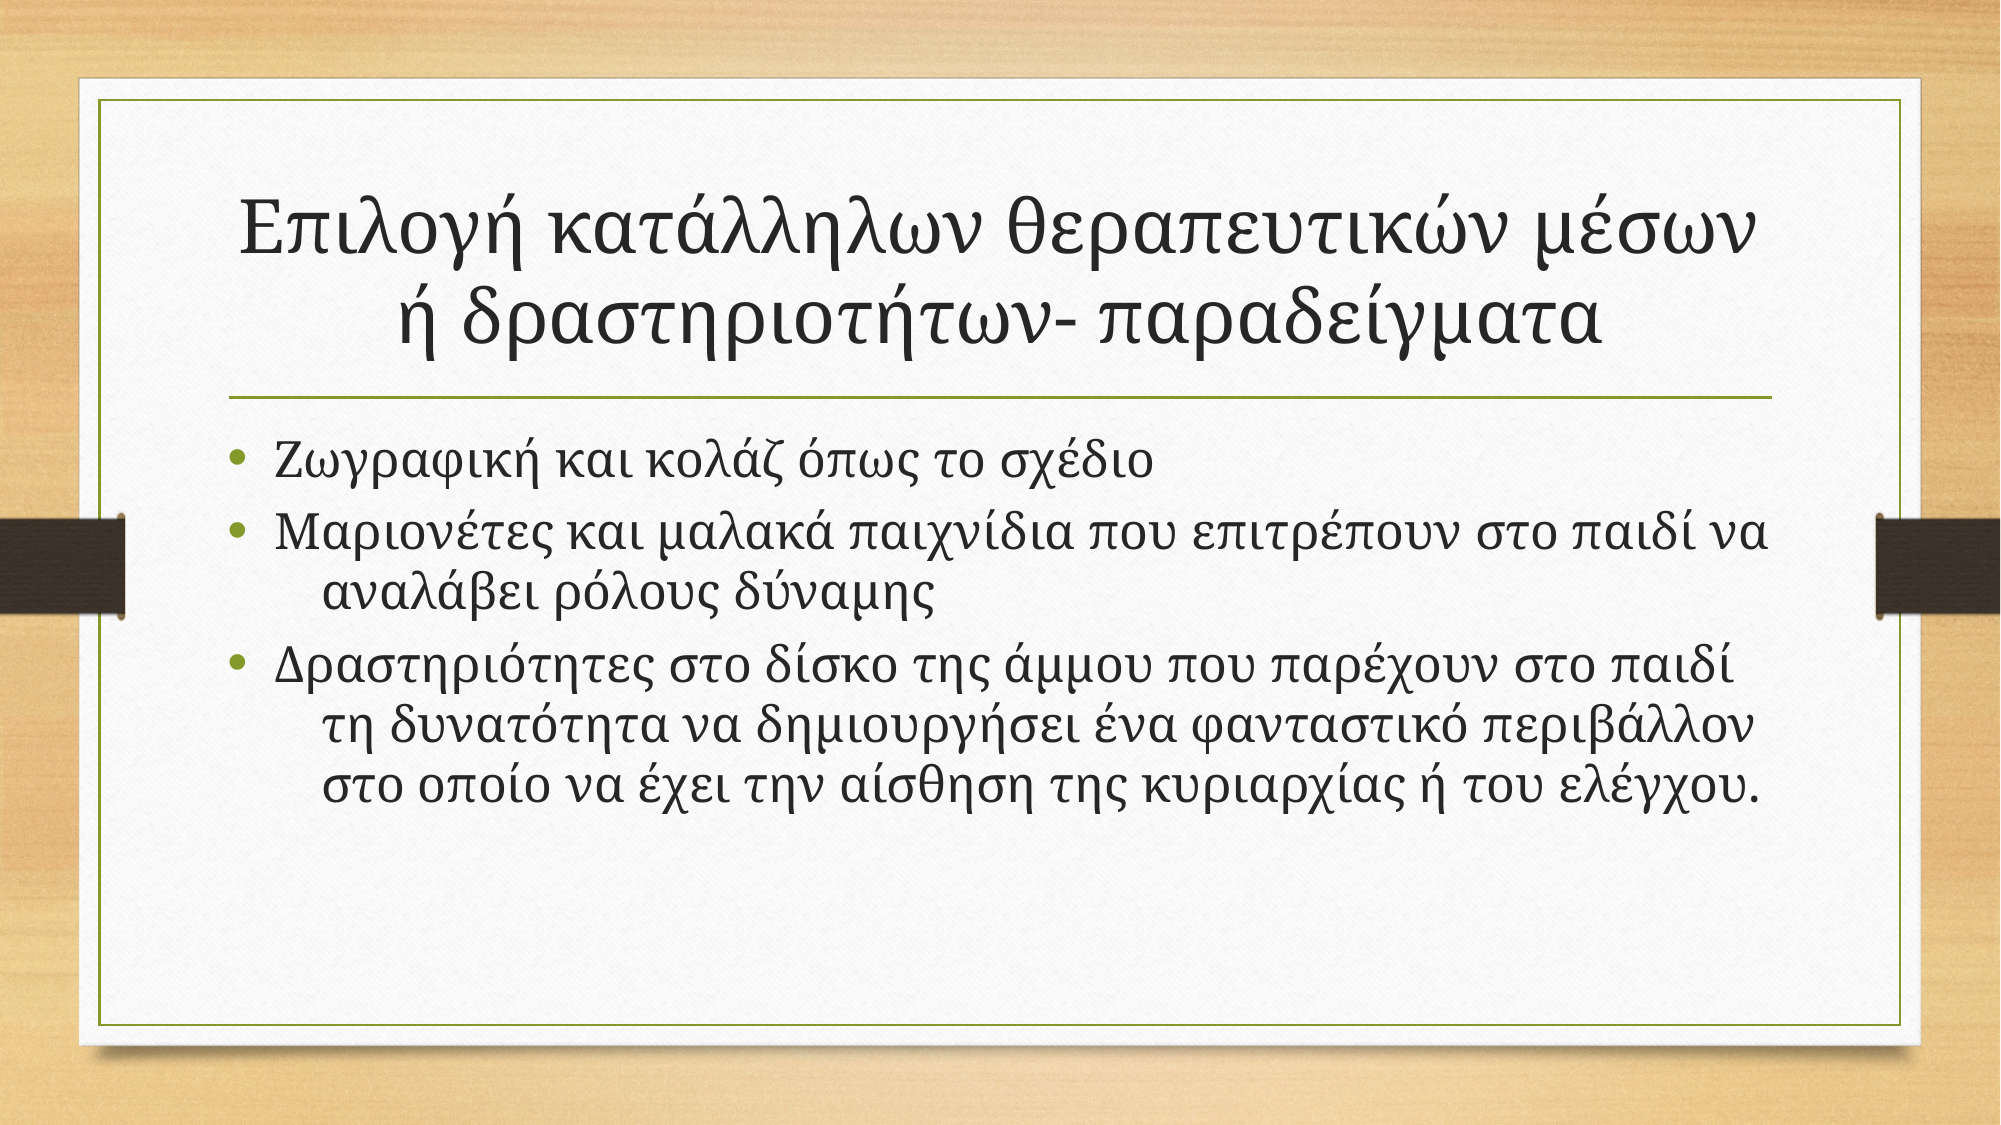

# Επιλογή κατάλληλων θεραπευτικών μέσων ή δραστηριοτήτων- παραδείγματα
Ζωγραφική και κολάζ όπως το σχέδιο
Μαριονέτες και μαλακά παιχνίδια που επιτρέπουν στο παιδί να αναλάβει ρόλους δύναμης
Δραστηριότητες στο δίσκο της άμμου που παρέχουν στο παιδί τη δυνατότητα να δημιουργήσει ένα φανταστικό περιβάλλον στο οποίο να έχει την αίσθηση της κυριαρχίας ή του ελέγχου.